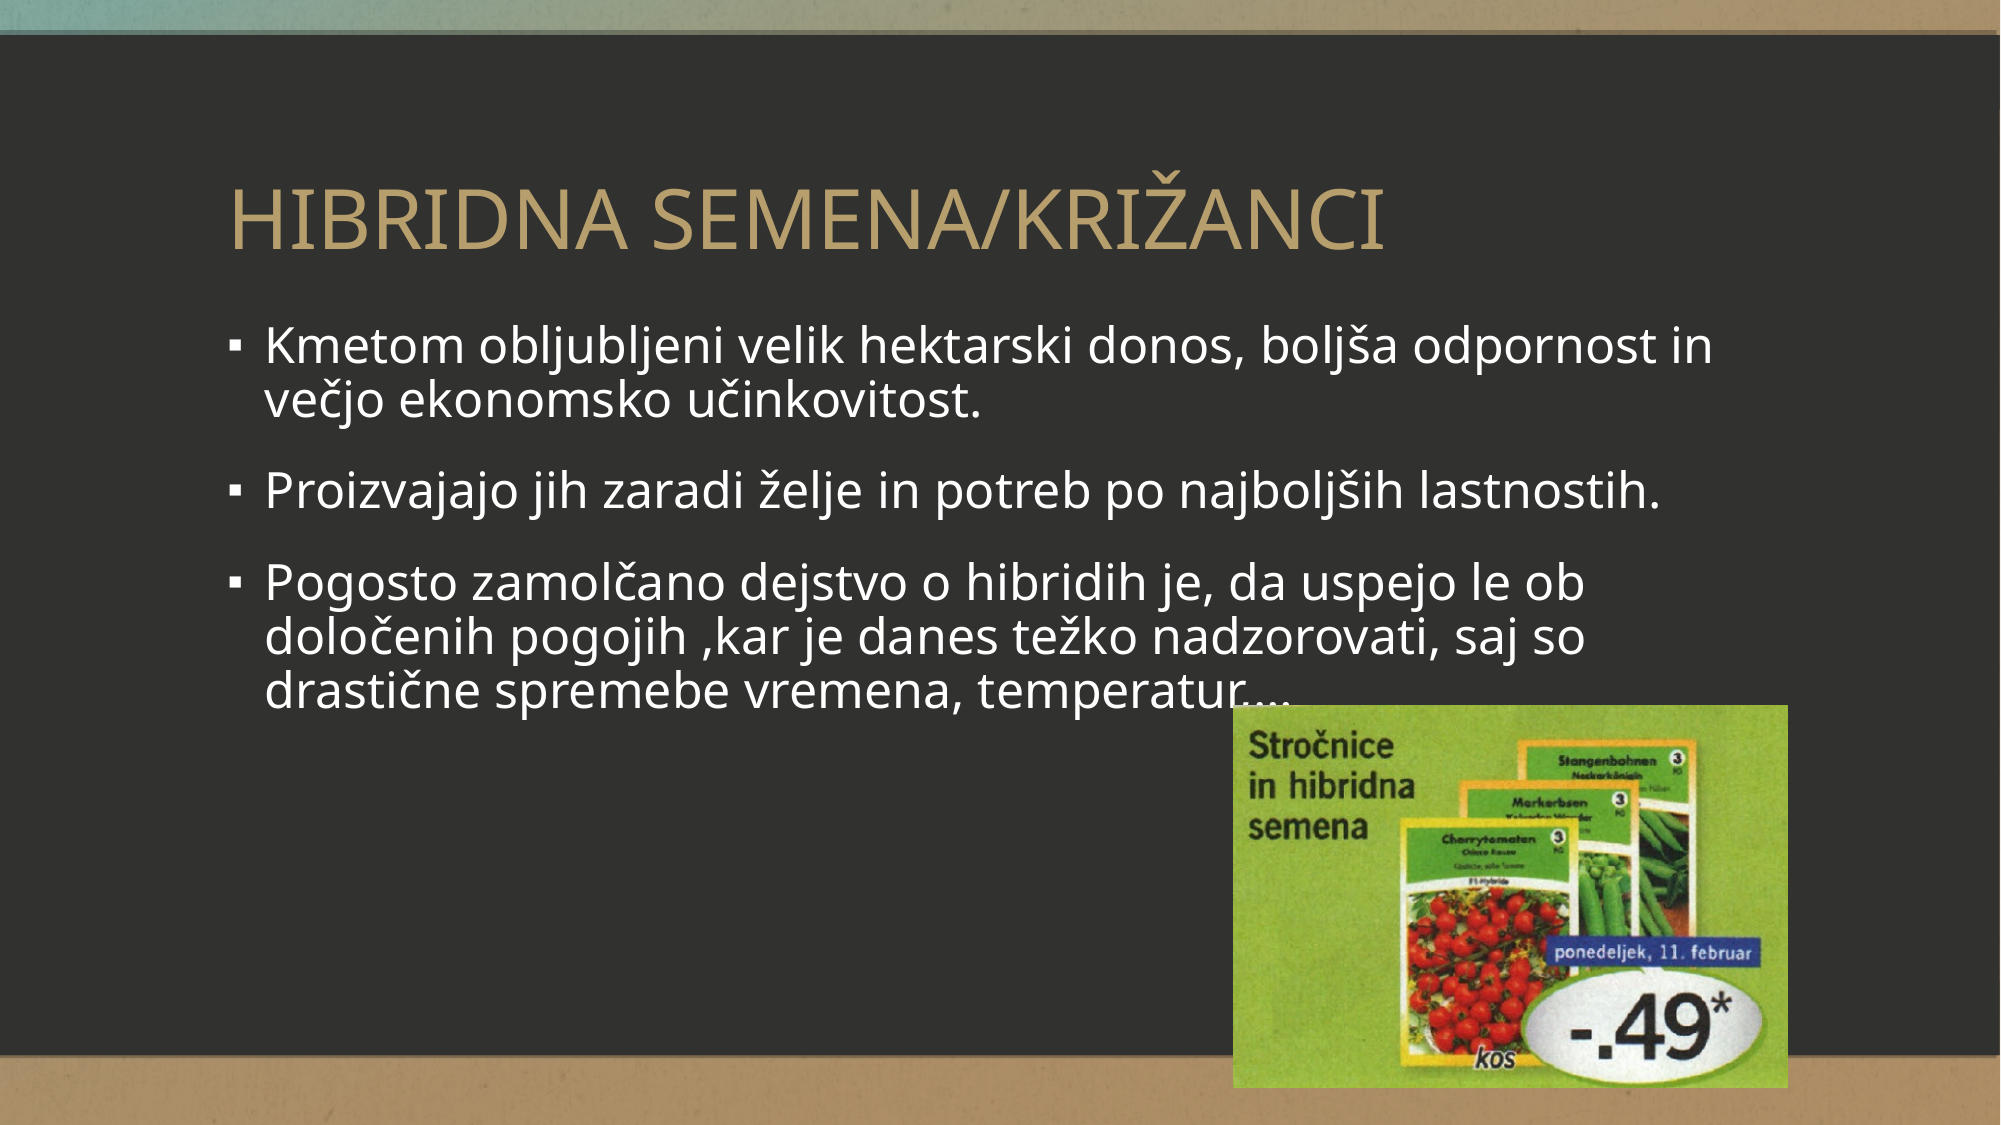

# HIBRIDNA SEMENA/KRIŽANCI
Kmetom obljubljeni velik hektarski donos, boljša odpornost in večjo ekonomsko učinkovitost.
Proizvajajo jih zaradi želje in potreb po najboljših lastnostih.
Pogosto zamolčano dejstvo o hibridih je, da uspejo le ob določenih pogojih ,kar je danes težko nadzorovati, saj so drastične spremebe vremena, temperatur,…